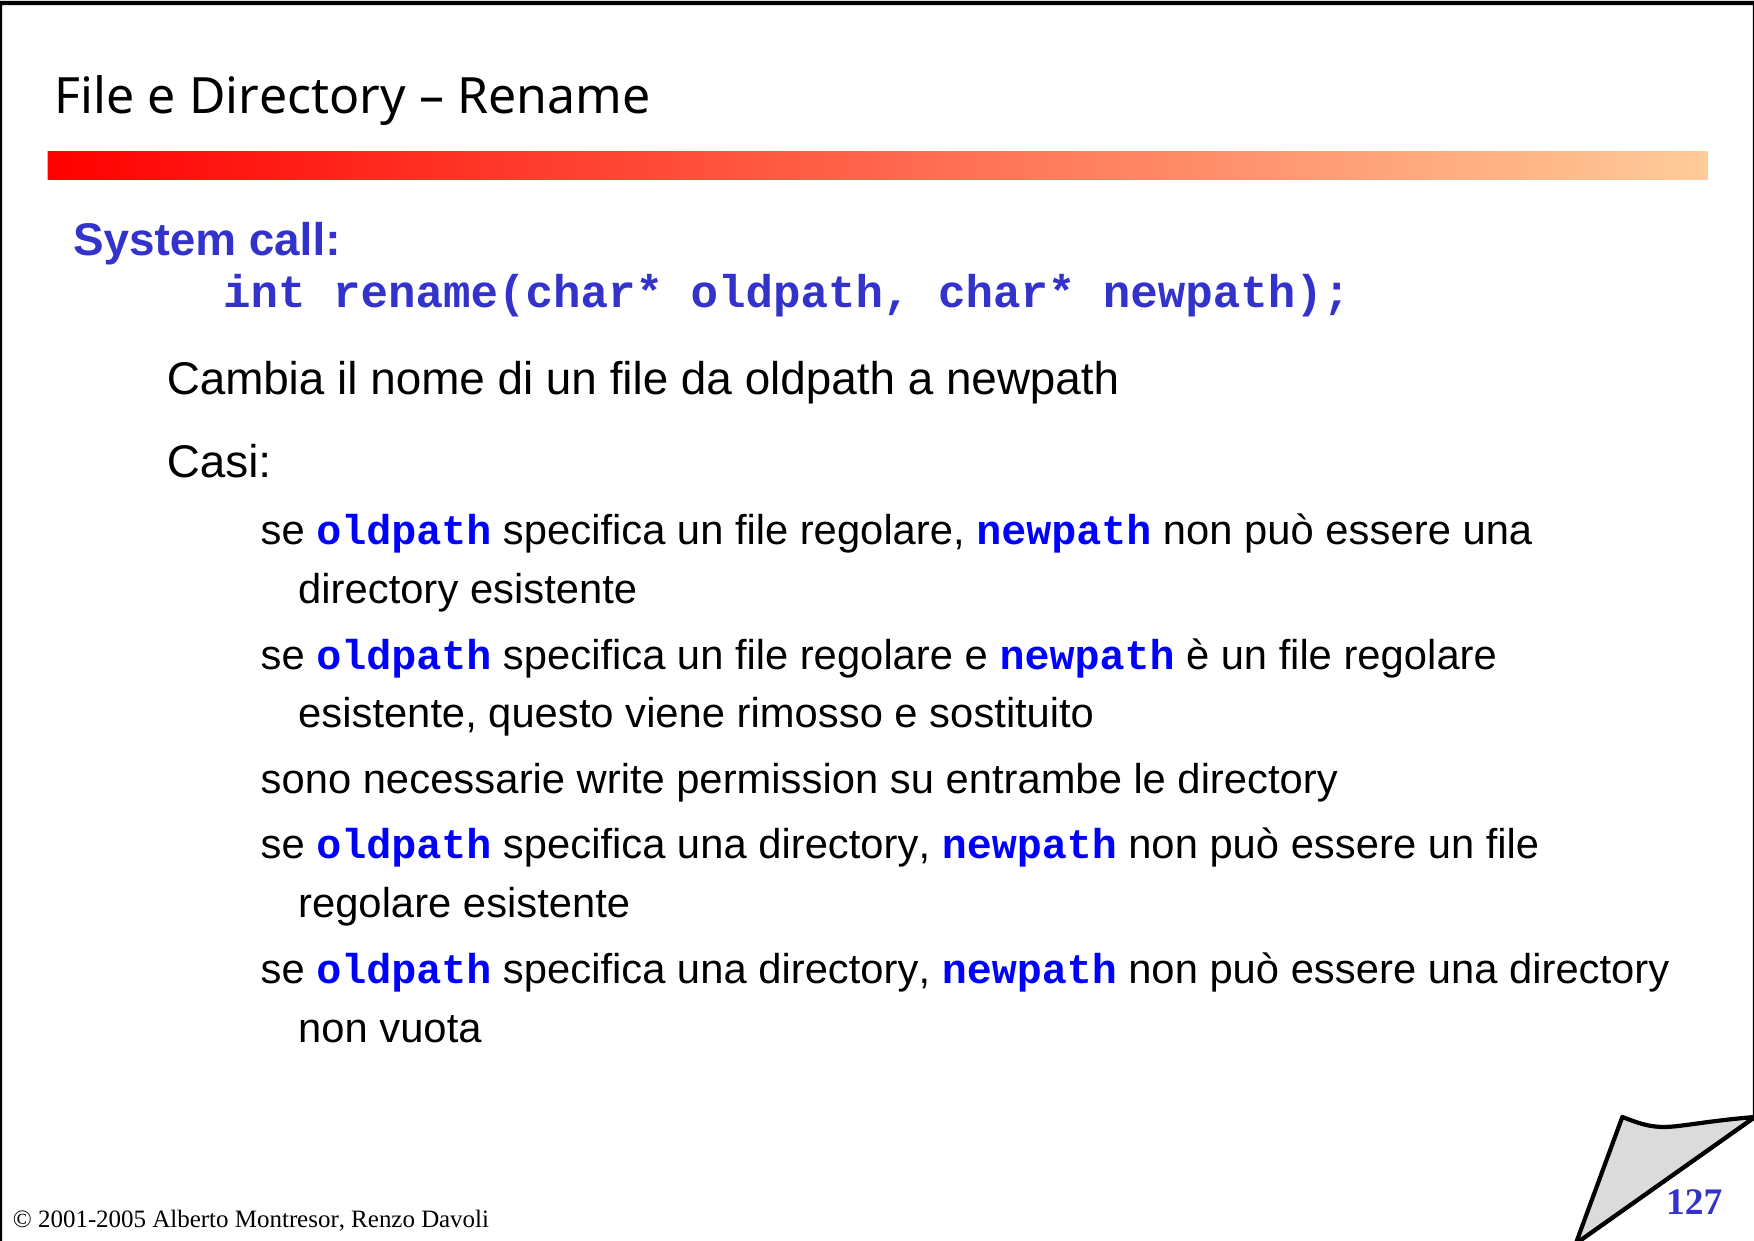

# File e Directory – Rename
System call:
	int rename(char* oldpath, char* newpath);
Cambia il nome di un file da oldpath a newpath
Casi:
se oldpath specifica un file regolare, newpath non può essere una directory esistente
se oldpath specifica un file regolare e newpath è un file regolare esistente, questo viene rimosso e sostituito
sono necessarie write permission su entrambe le directory
se oldpath specifica una directory, newpath non può essere un file regolare esistente
se oldpath specifica una directory, newpath non può essere una directory non vuota